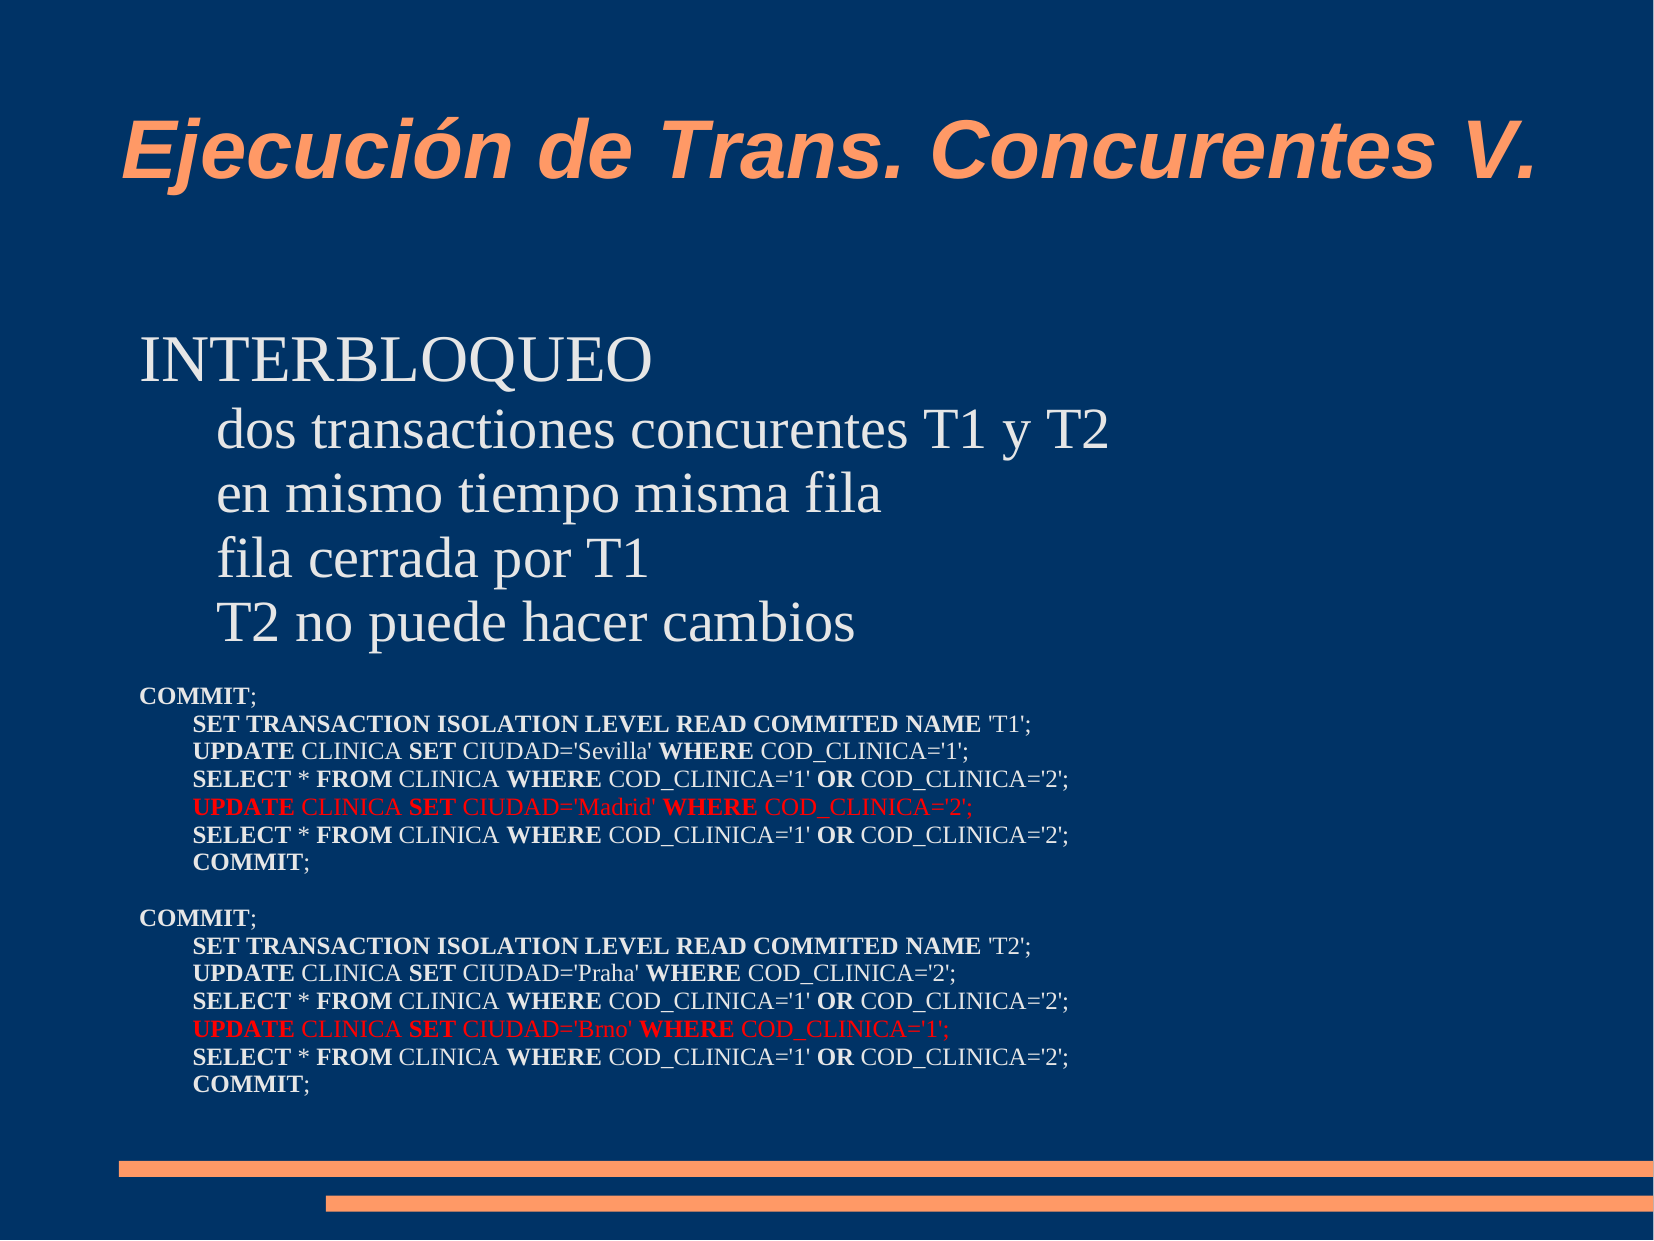

# Ejecución de Trans. Concurentes V.
INTERBLOQUEO
dos transactiones concurentes T1 y T2
en mismo tiempo misma fila
fila cerrada por T1
T2 no puede hacer cambios
COMMIT;
SET TRANSACTION ISOLATION LEVEL READ COMMITED NAME 'T1';
UPDATE CLINICA SET CIUDAD='Sevilla' WHERE COD_CLINICA='1';
SELECT * FROM CLINICA WHERE COD_CLINICA='1' OR COD_CLINICA='2';
UPDATE CLINICA SET CIUDAD='Madrid' WHERE COD_CLINICA='2';
SELECT * FROM CLINICA WHERE COD_CLINICA='1' OR COD_CLINICA='2';
COMMIT;
COMMIT;
SET TRANSACTION ISOLATION LEVEL READ COMMITED NAME 'T2';
UPDATE CLINICA SET CIUDAD='Praha' WHERE COD_CLINICA='2';
SELECT * FROM CLINICA WHERE COD_CLINICA='1' OR COD_CLINICA='2';
UPDATE CLINICA SET CIUDAD='Brno' WHERE COD_CLINICA='1';
SELECT * FROM CLINICA WHERE COD_CLINICA='1' OR COD_CLINICA='2';
COMMIT;